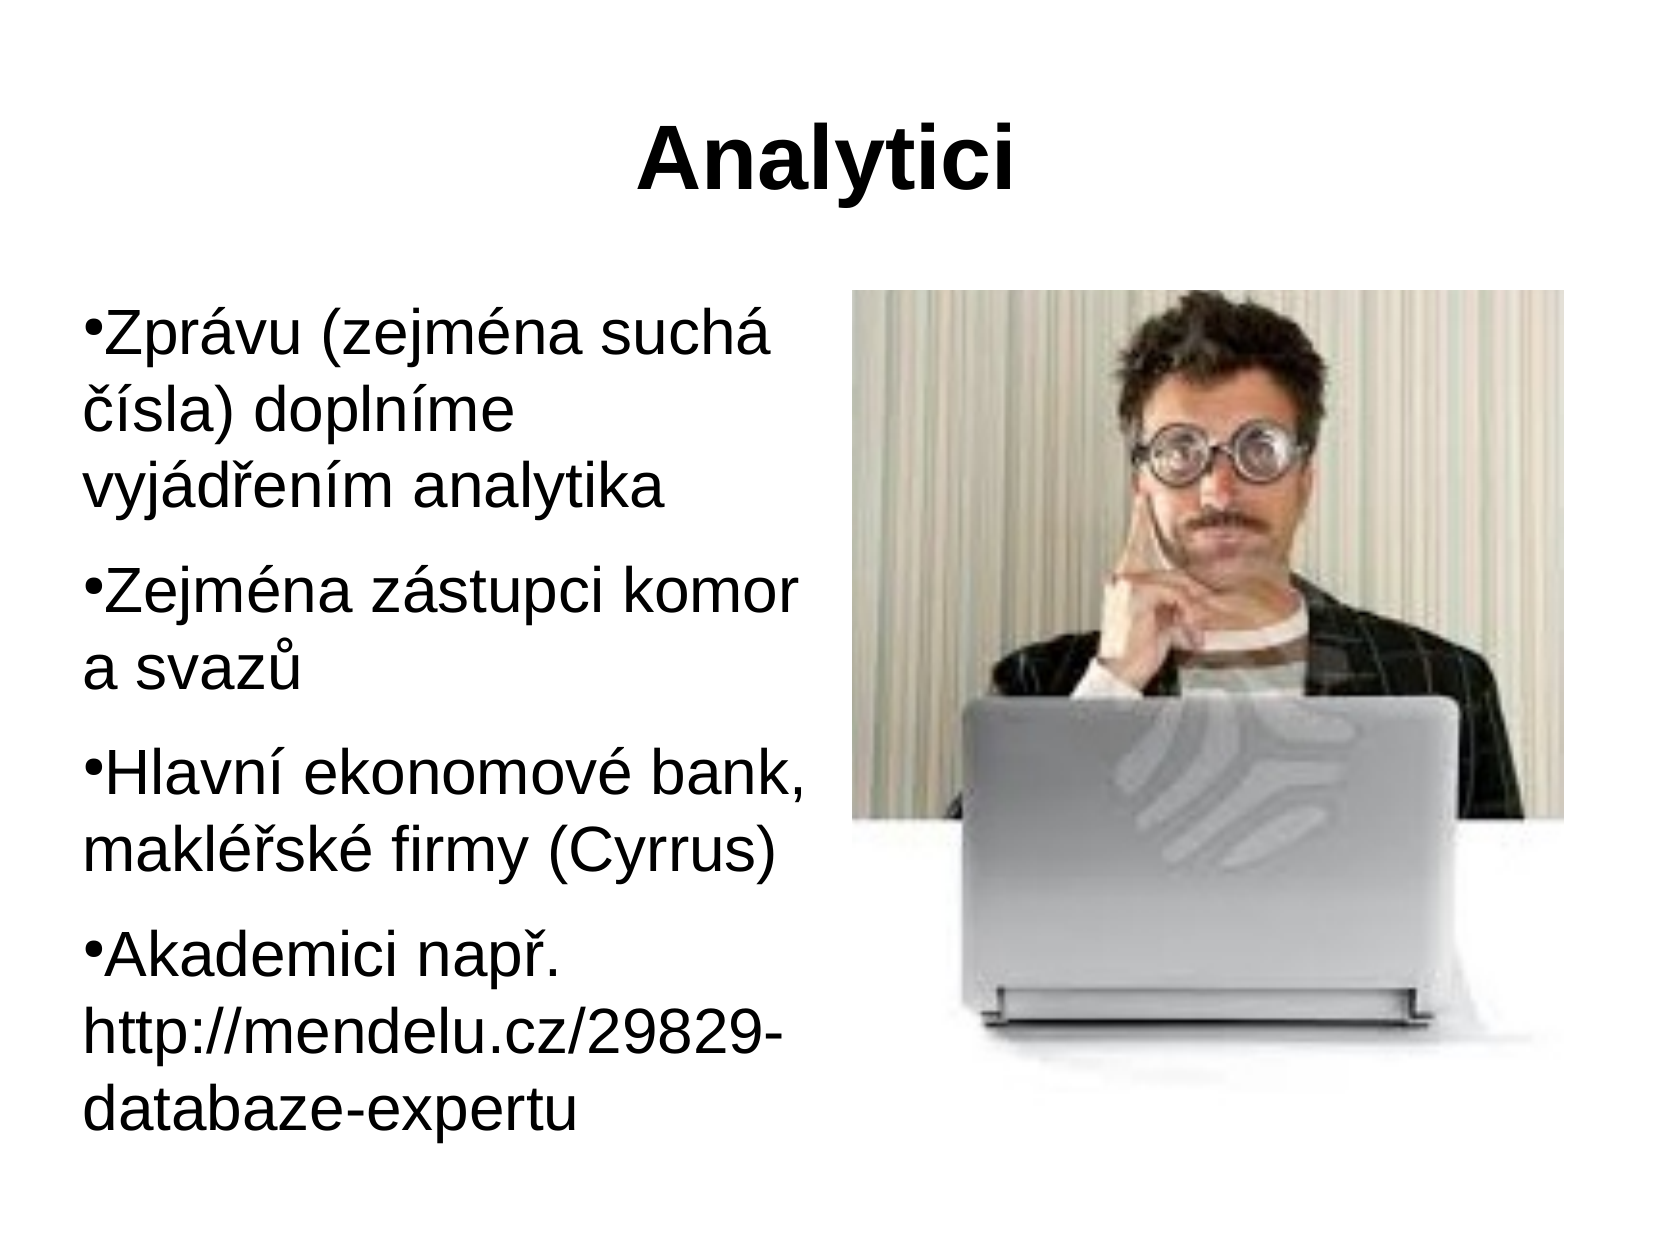

# Analytici
Zprávu (zejména suchá čísla) doplníme vyjádřením analytika
Zejména zástupci komor a svazů
Hlavní ekonomové bank, makléřské firmy (Cyrrus)
Akademici např. http://mendelu.cz/29829-databaze-expertu